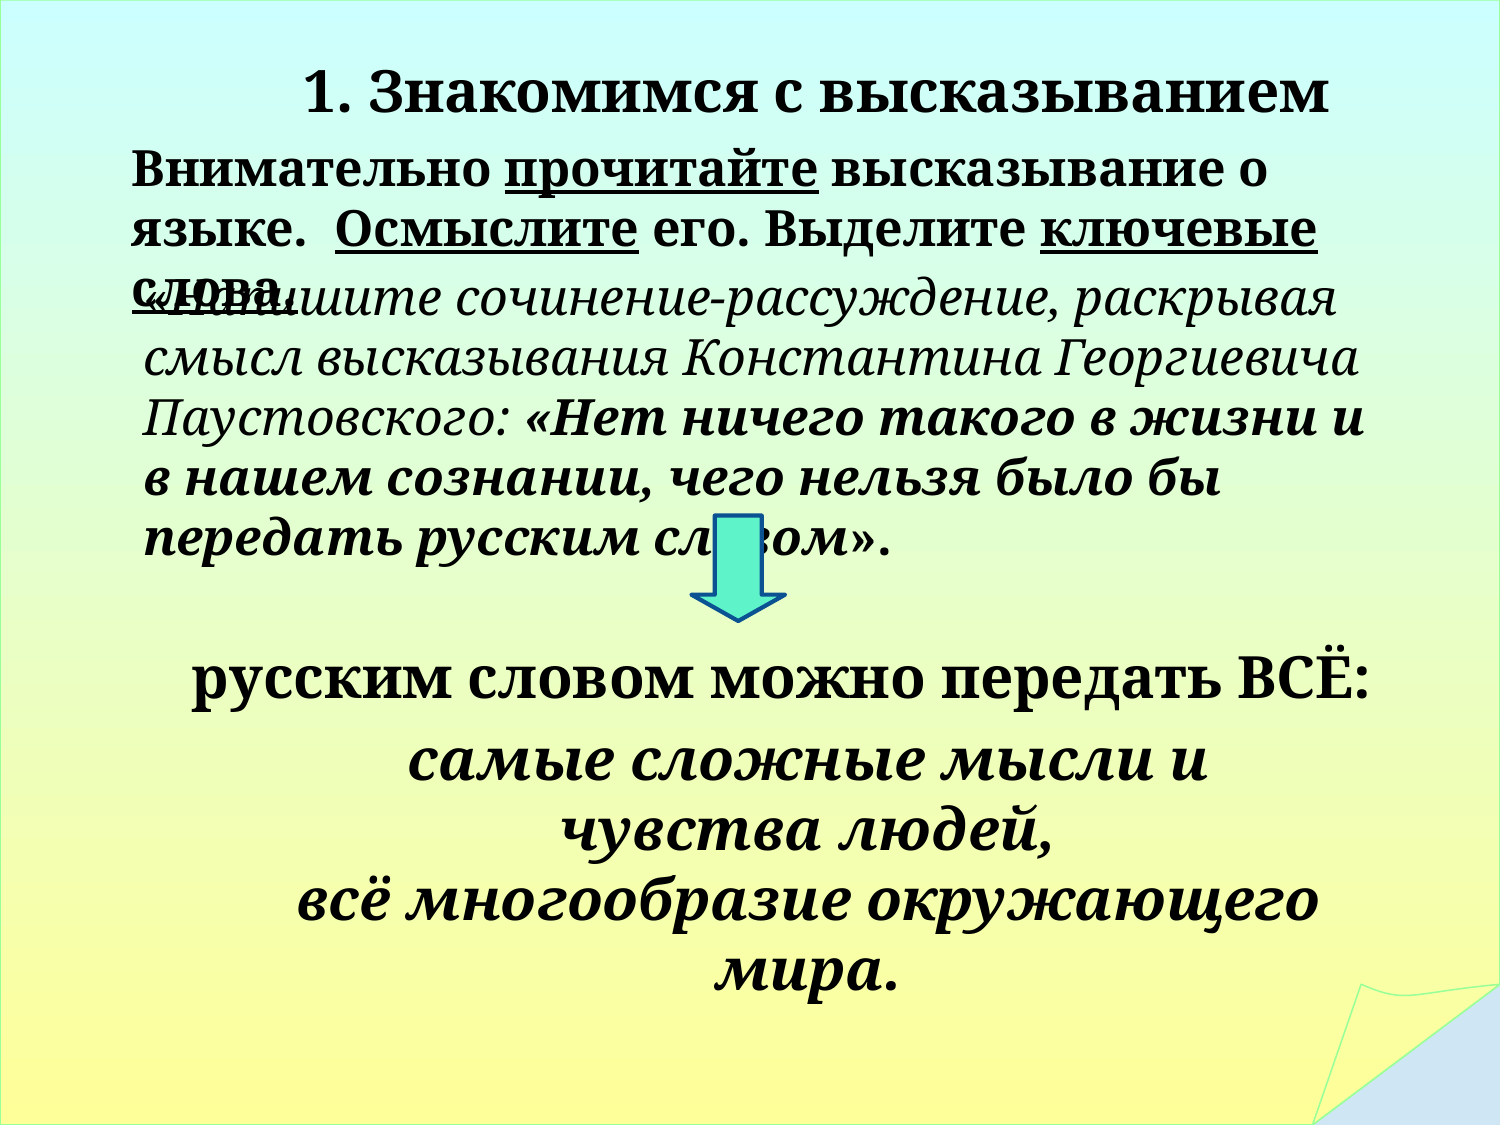

1. Знакомимся с высказыванием
Внимательно прочитайте высказывание о языке.  Осмыслите его. Выделите ключевые слова.
«Напишите сочинение-рассуждение, раскрывая смысл высказывания Константина Георгиевича Паустовского: «Нет ничего такого в жизни и в нашем сознании, чего нельзя было бы передать русским словом».
русским словом можно передать ВСЁ:
самые сложные мысли и чувства людей, всё многообразие окружающего мира.